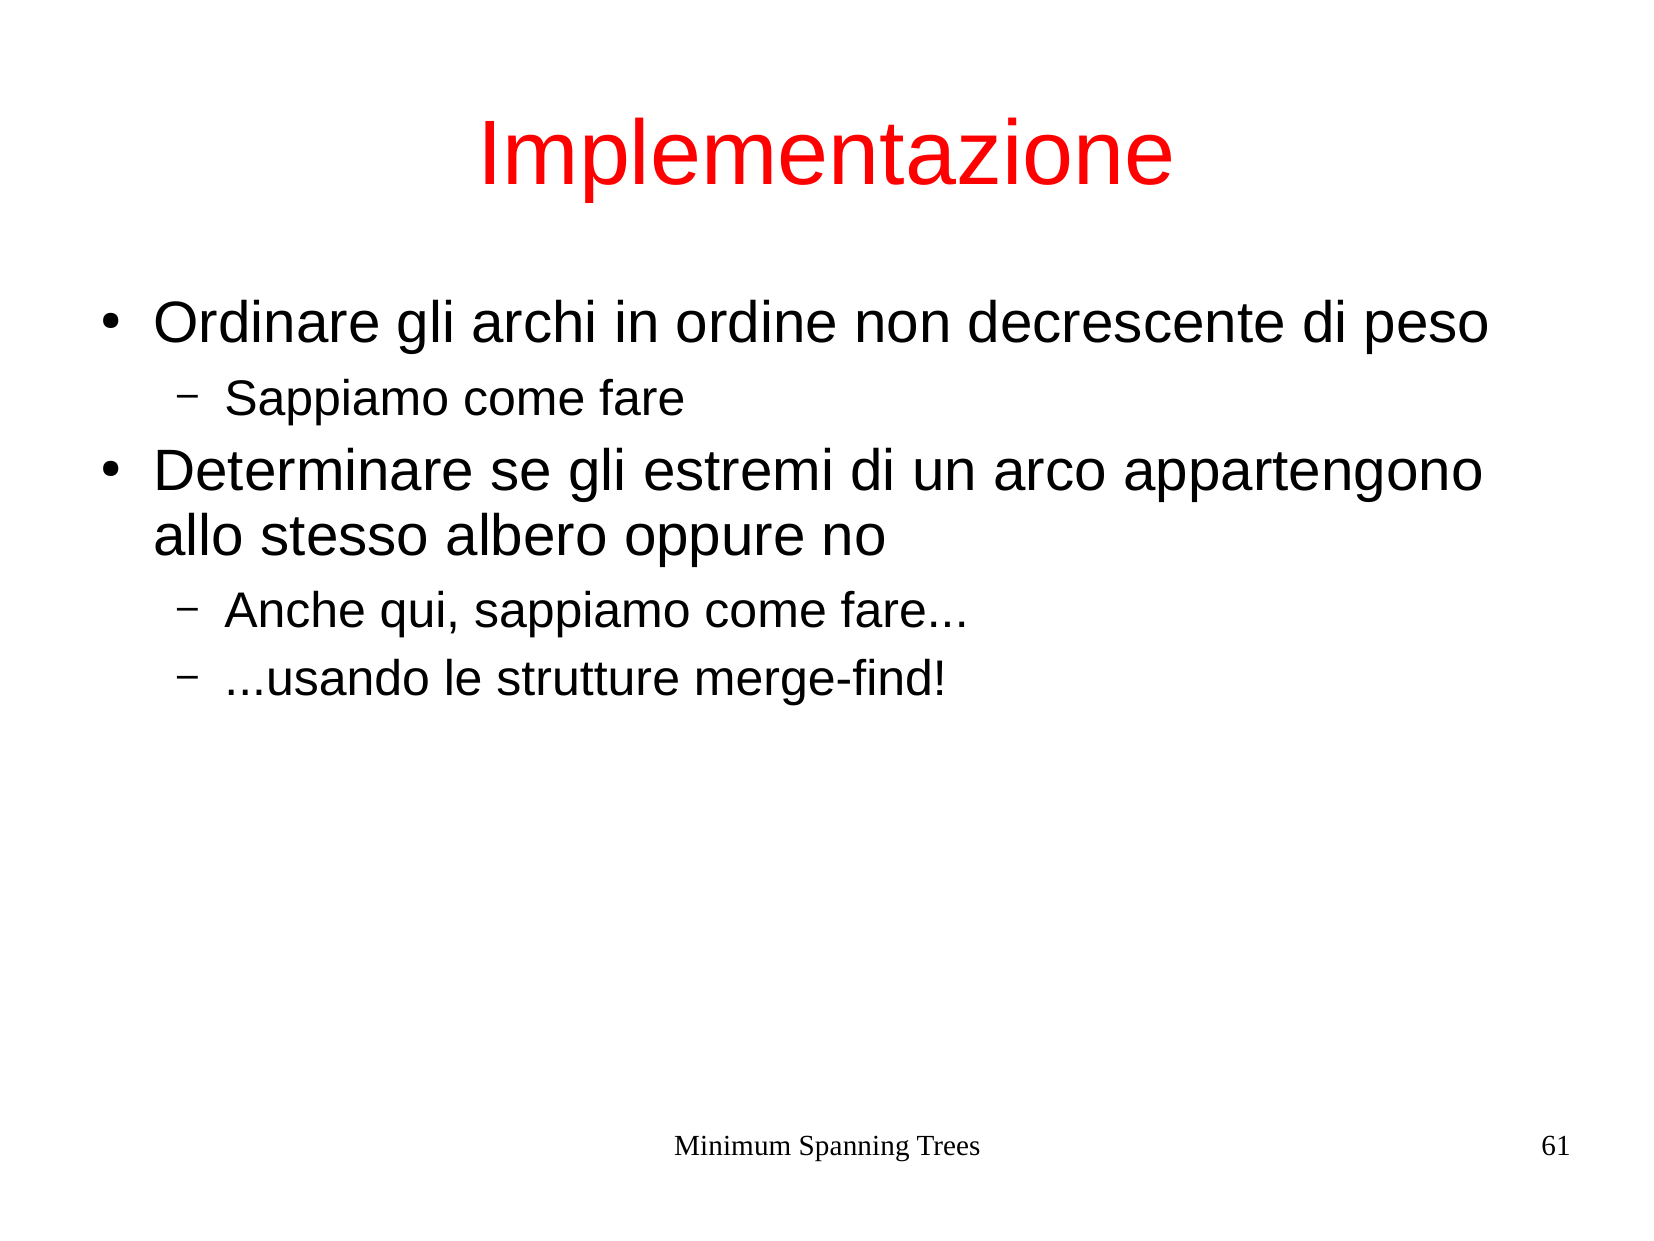

# Implementazione
Ordinare gli archi in ordine non decrescente di peso
Sappiamo come fare
Determinare se gli estremi di un arco appartengono allo stesso albero oppure no
Anche qui, sappiamo come fare...
...usando le strutture merge-find!
Minimum Spanning Trees
61